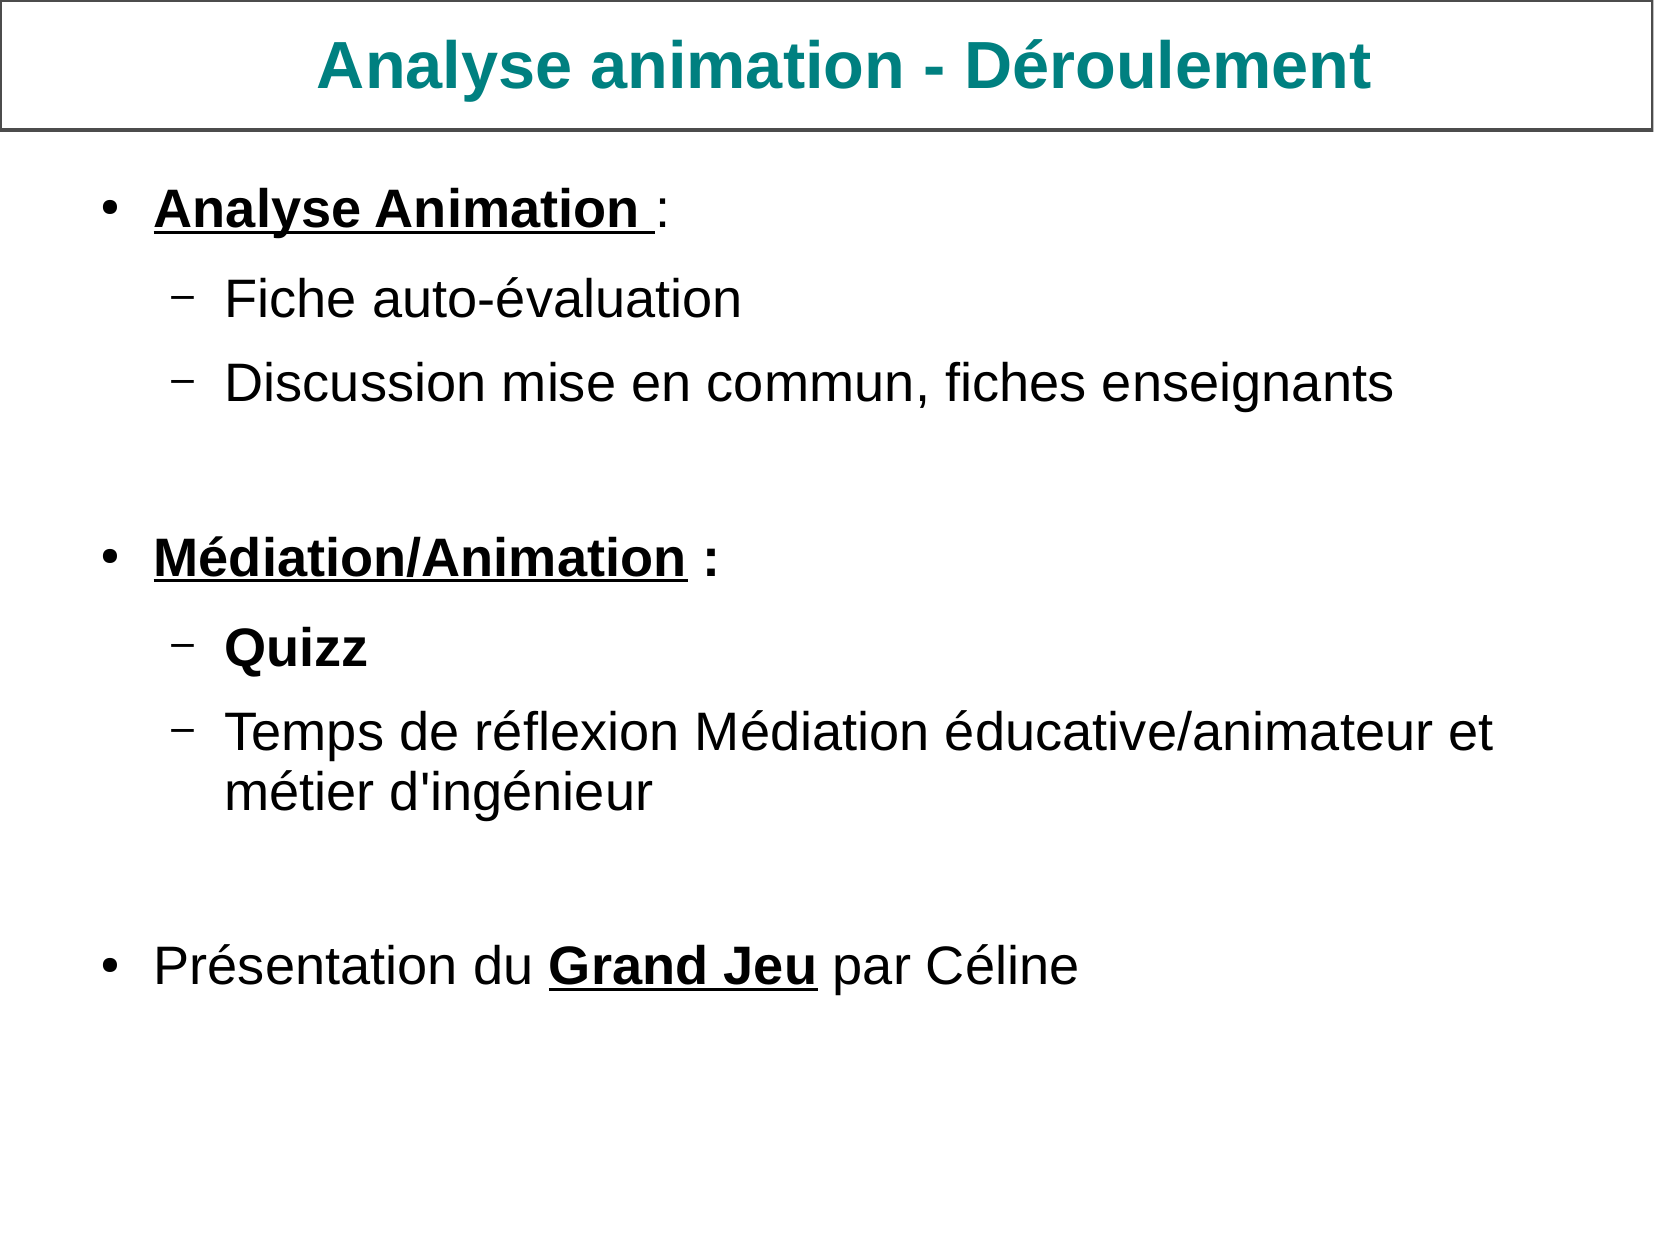

Analyse animation - Déroulement
# Analyse Animation :
Fiche auto-évaluation
Discussion mise en commun, fiches enseignants
Médiation/Animation :
Quizz
Temps de réflexion Médiation éducative/animateur et métier d'ingénieur
Présentation du Grand Jeu par Céline